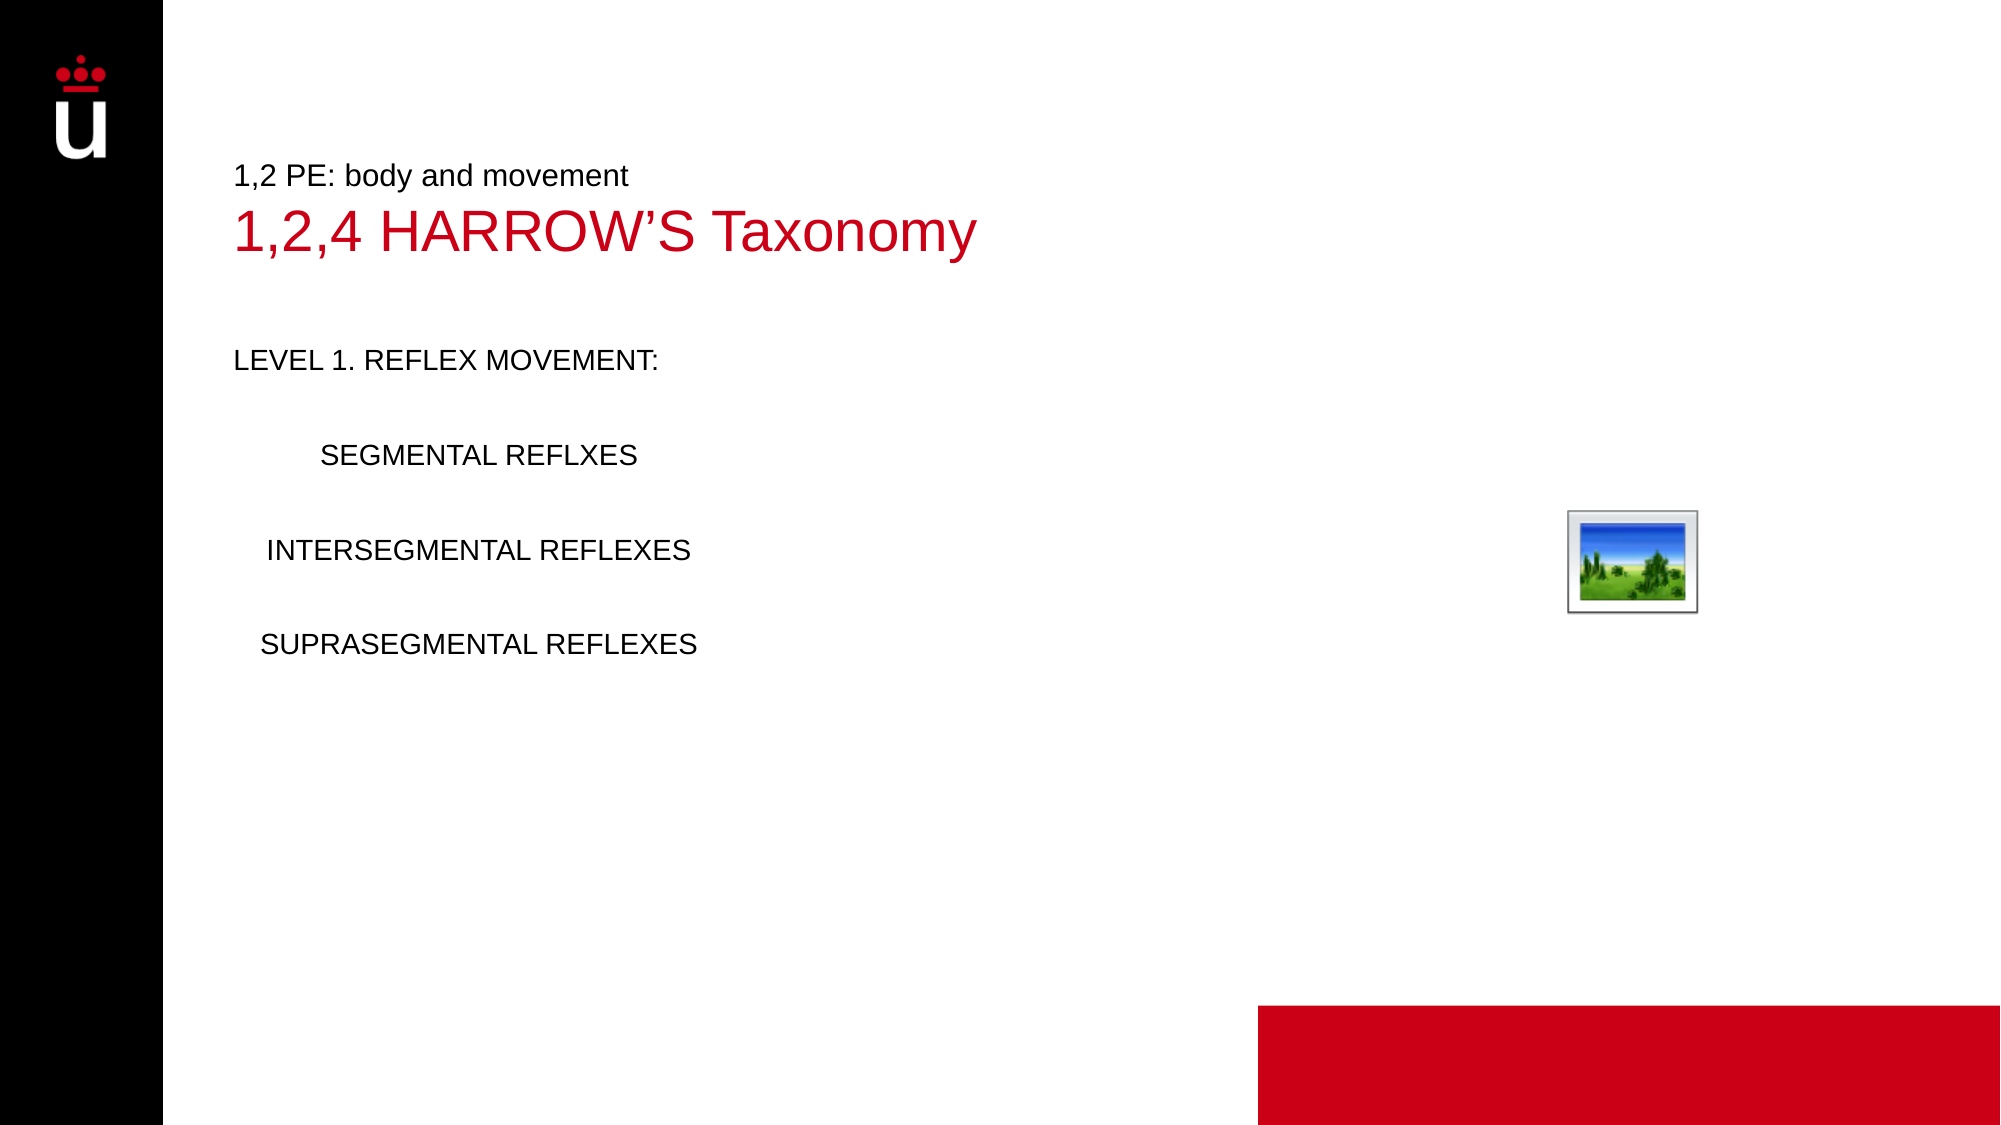

1,2 PE: body and movement
1,2,4 HARROW’S Taxonomy
LEVEL 1. REFLEX MOVEMENT:
SEGMENTAL REFLXES
INTERSEGMENTAL REFLEXES
SUPRASEGMENTAL REFLEXES